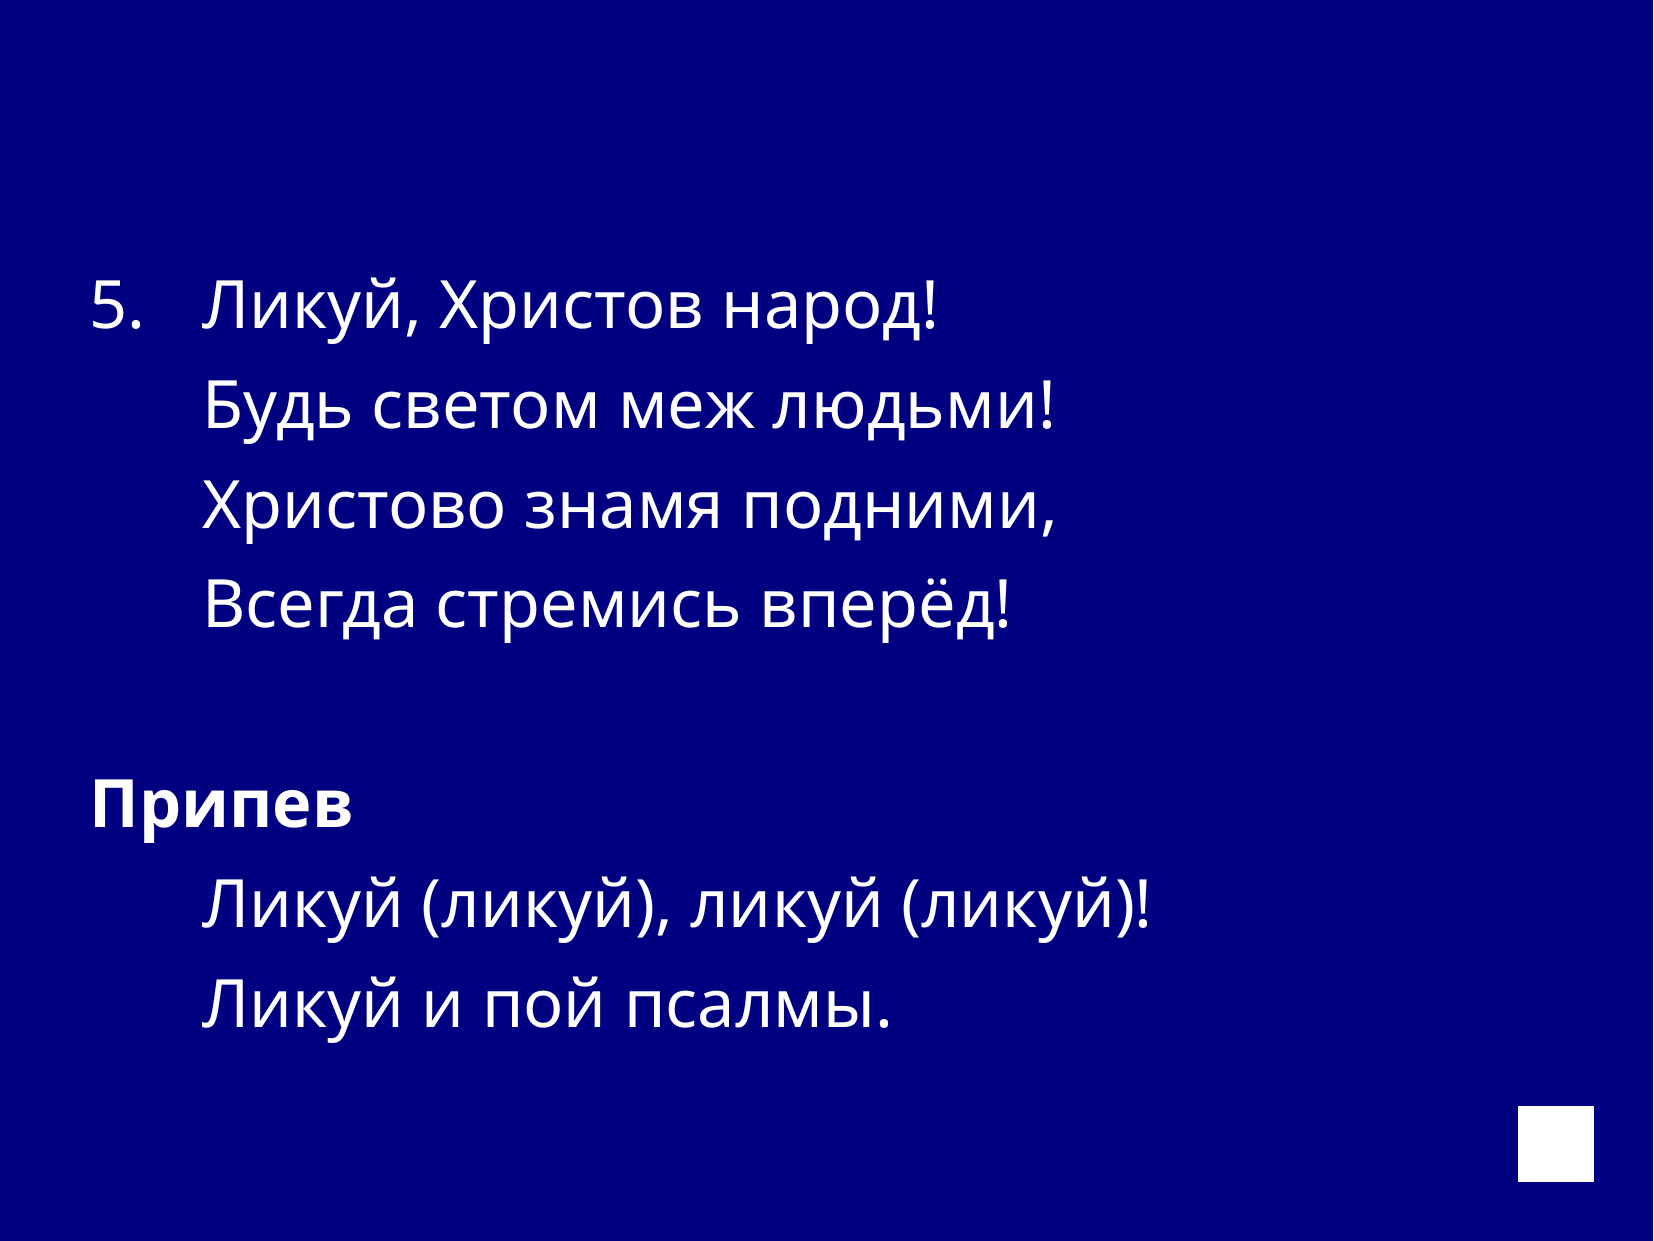

5.	Ликуй, Христов народ!
	Будь светом меж людьми!
	Христово знамя подними,
	Всегда стремись вперёд!
Припев
	Ликуй (ликуй), ликуй (ликуй)!
	Ликуй и пой псалмы.